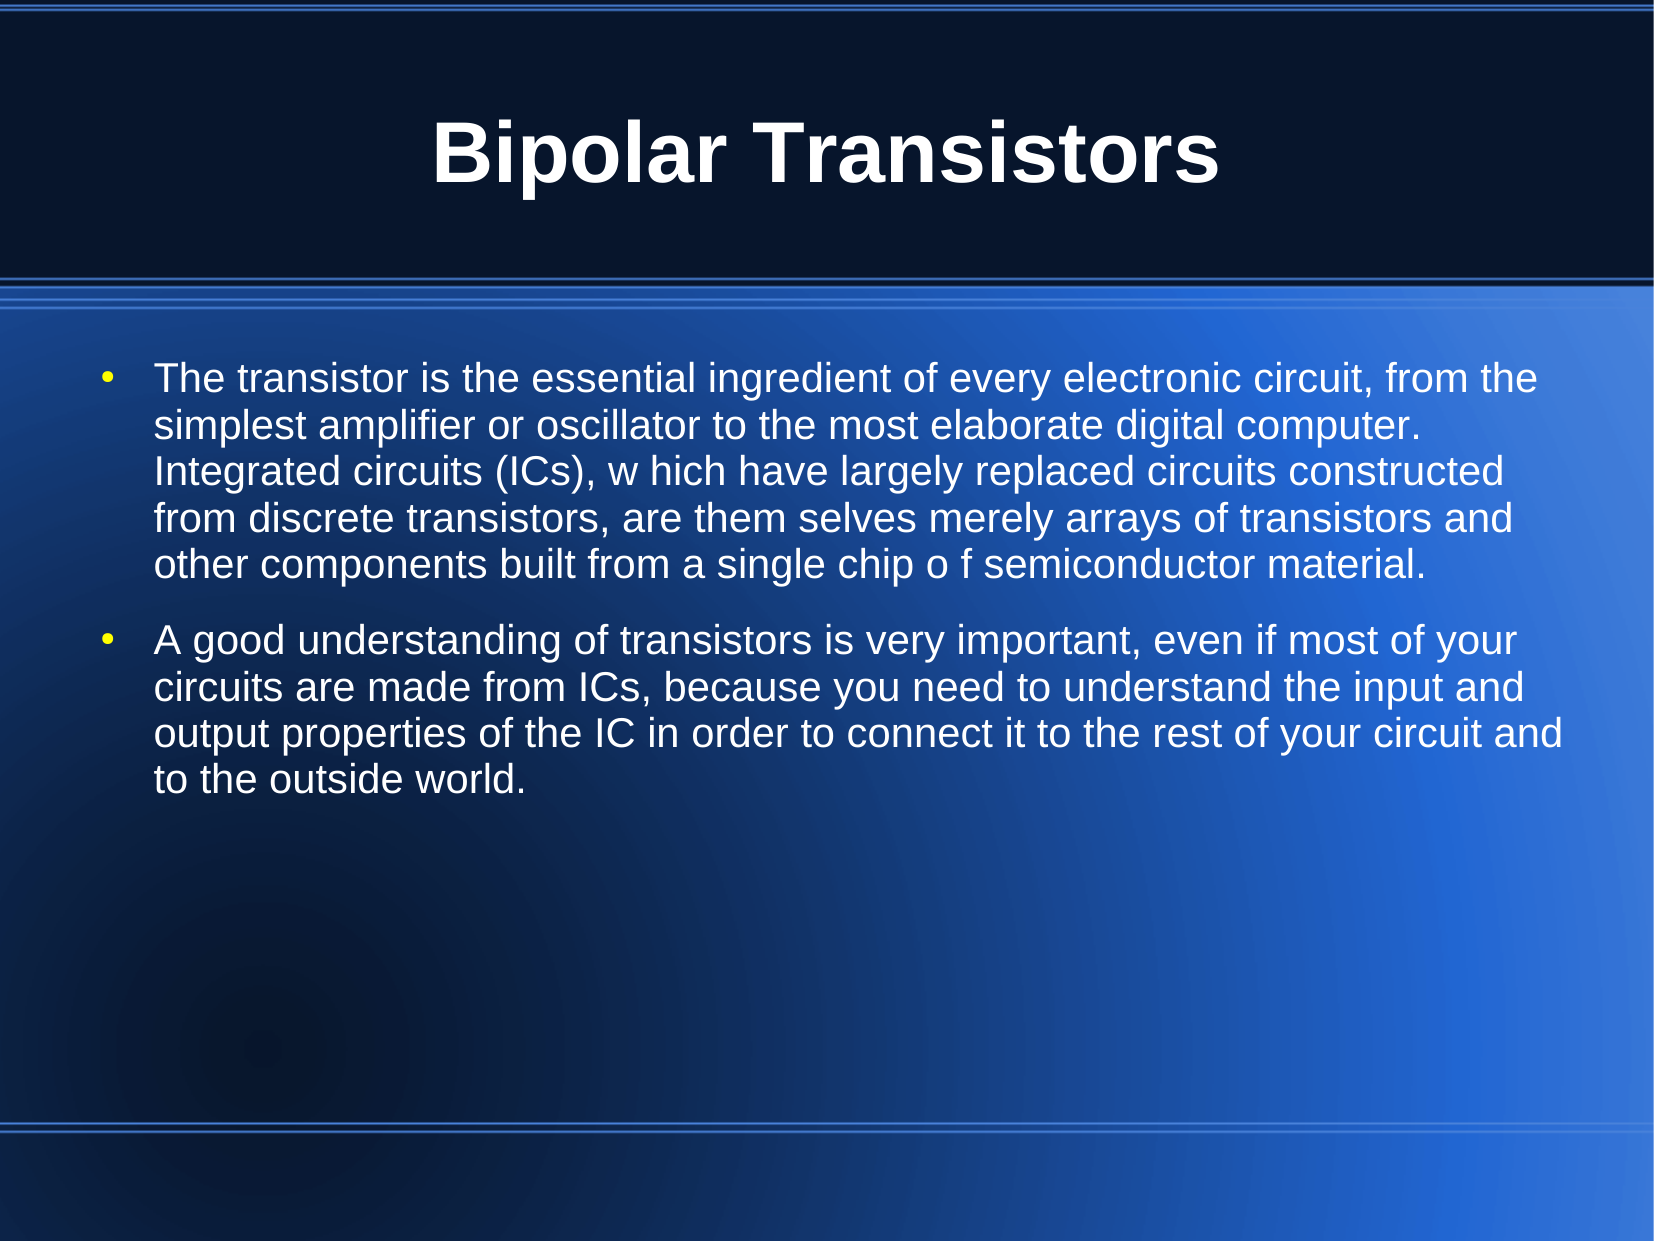

# Bipolar Transistors
The transistor is the essential ingredient of every electronic circuit, from the simplest amplifier or oscillator to the most elaborate digital computer. Integrated circuits (ICs), w hich have largely replaced circuits constructed from discrete transistors, are them selves merely arrays of transistors and other components built from a single chip o f semiconductor material.
A good understanding of transistors is very important, even if most of your circuits are made from ICs, because you need to understand the input and output properties of the IC in order to connect it to the rest of your circuit and to the outside world.